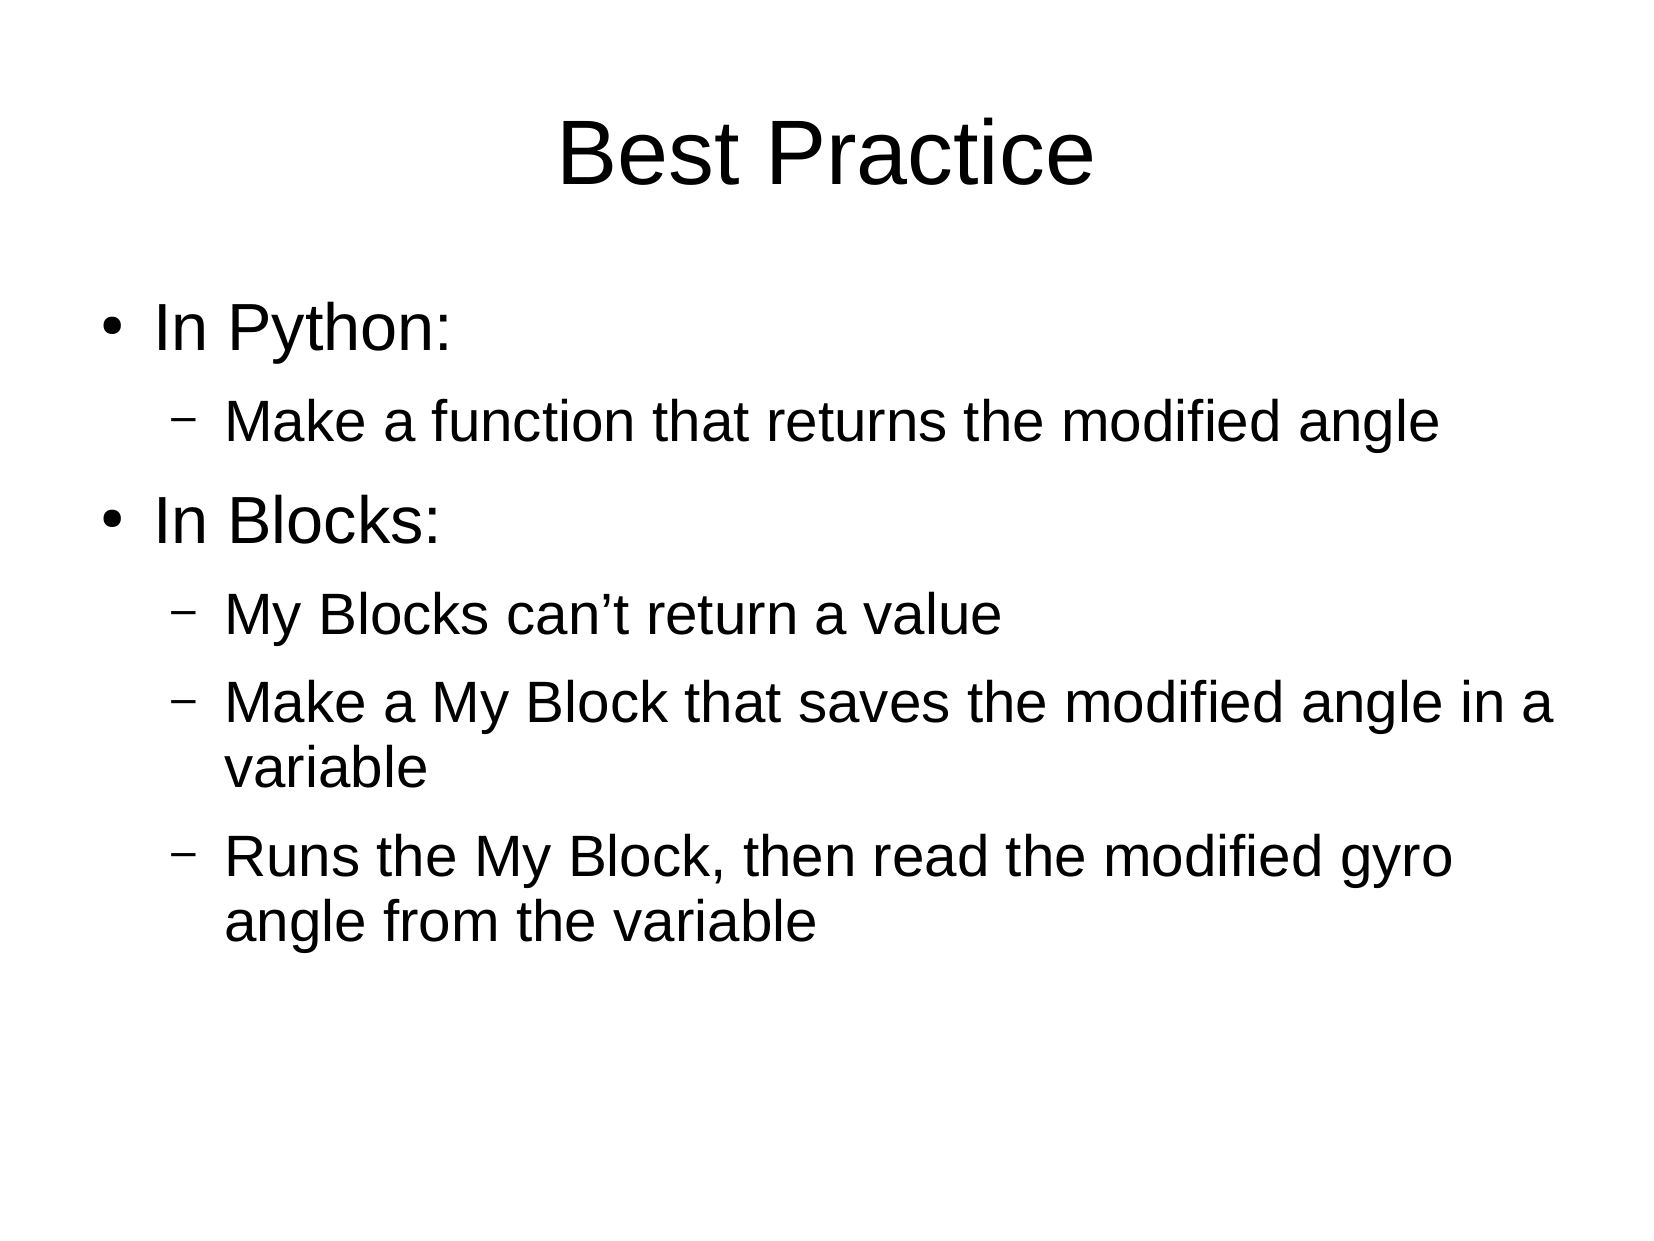

# Best Practice
In Python:
Make a function that returns the modified angle
In Blocks:
My Blocks can’t return a value
Make a My Block that saves the modified angle in a variable
Runs the My Block, then read the modified gyro angle from the variable